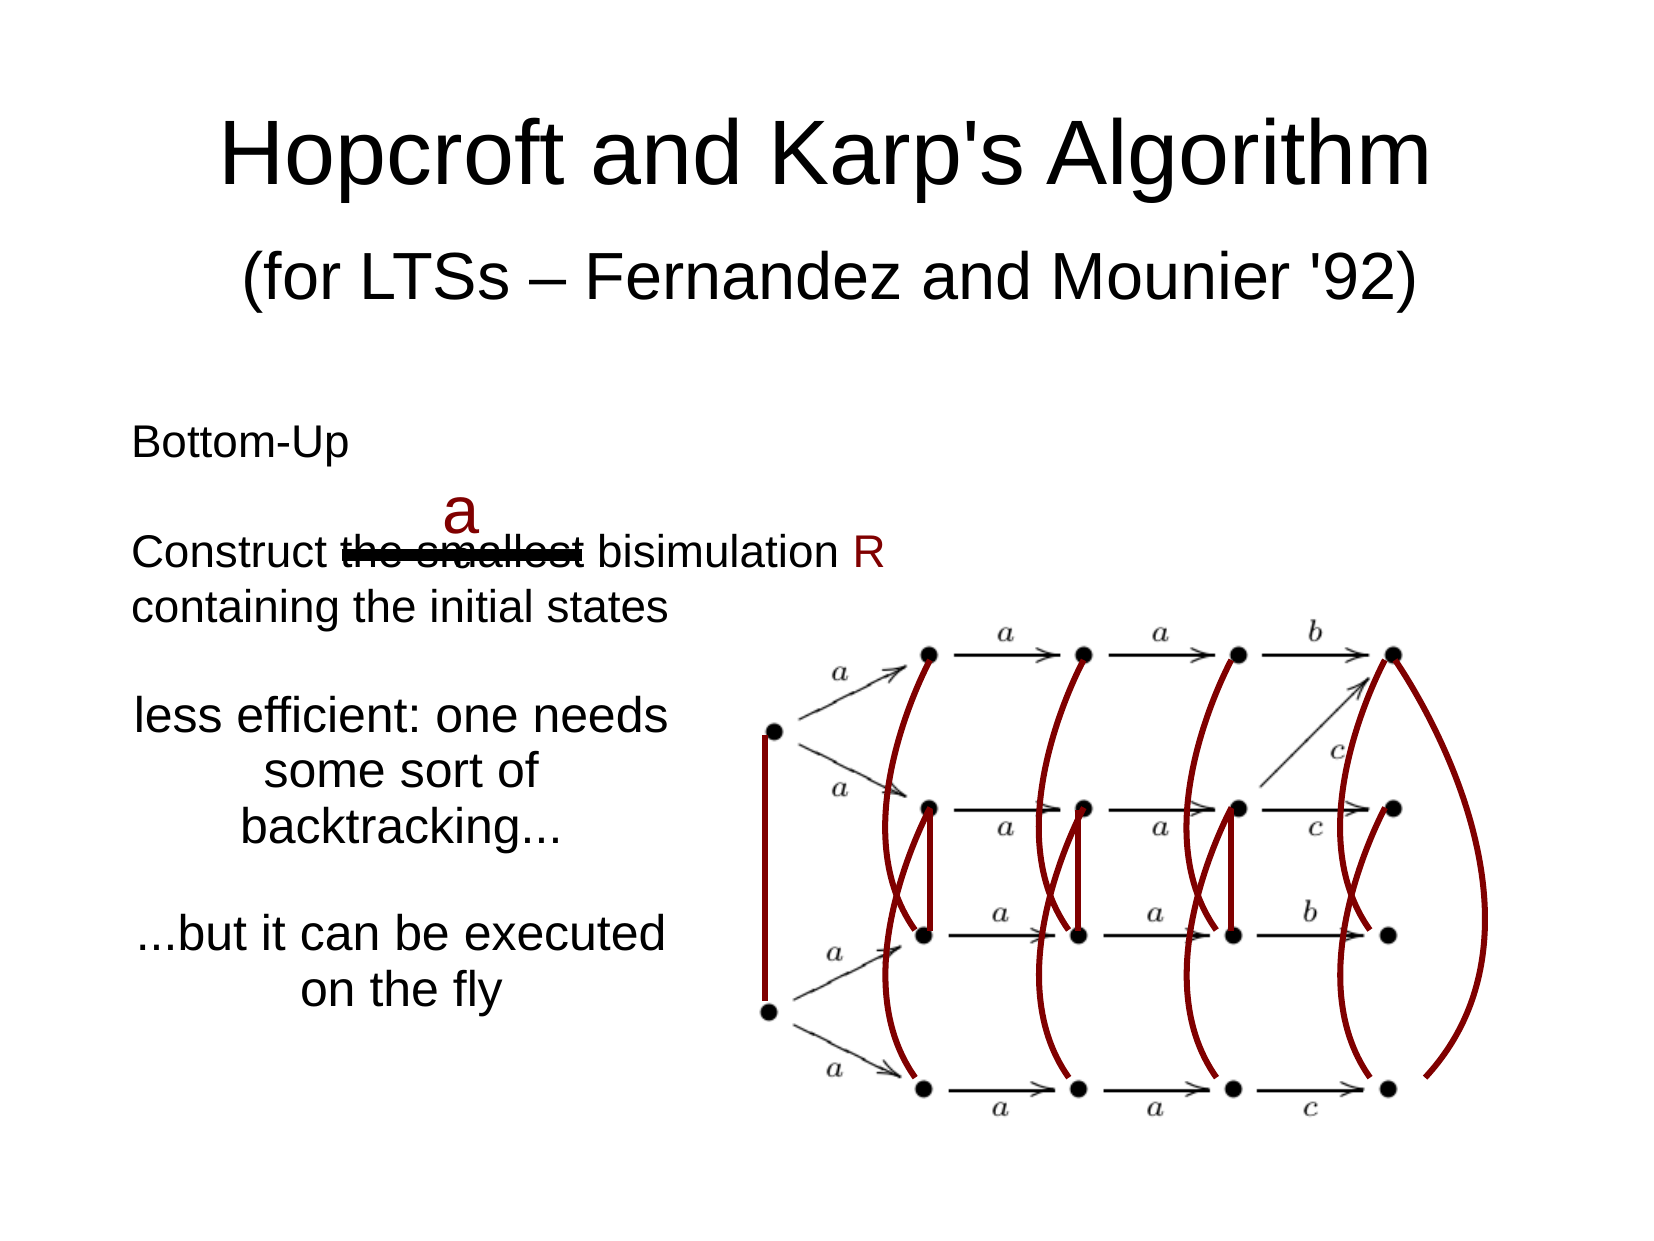

# Hopcroft and Karp's Algorithm
(for LTSs – Fernandez and Mounier '92)
Bottom-Up
Construct the smallest bisimulation R
containing the initial states
a
c
less efficient: one needs some sort of backtracking...
...but it can be executed on the fly